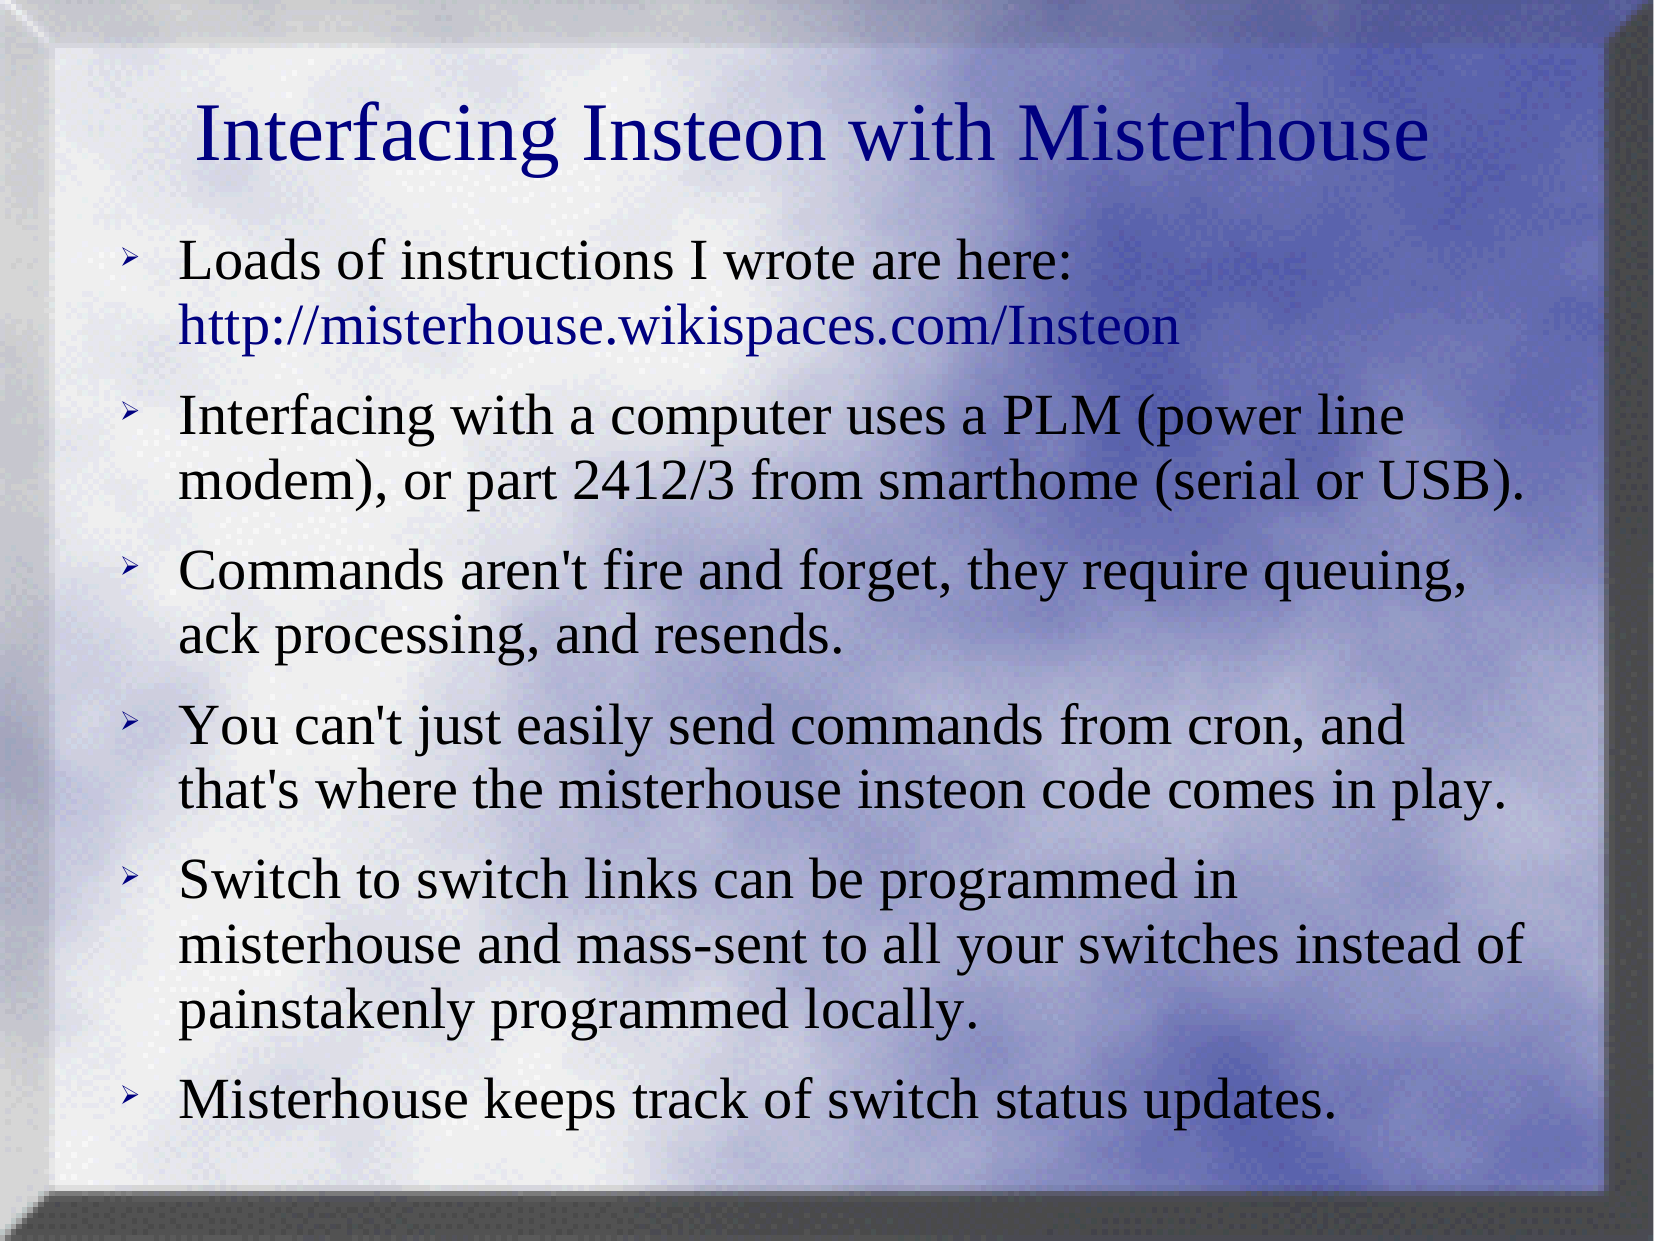

# Interfacing Insteon with Misterhouse
Loads of instructions I wrote are here: http://misterhouse.wikispaces.com/Insteon
Interfacing with a computer uses a PLM (power line modem), or part 2412/3 from smarthome (serial or USB).
Commands aren't fire and forget, they require queuing, ack processing, and resends.
You can't just easily send commands from cron, and that's where the misterhouse insteon code comes in play.
Switch to switch links can be programmed in misterhouse and mass-sent to all your switches instead of painstakenly programmed locally.
Misterhouse keeps track of switch status updates.